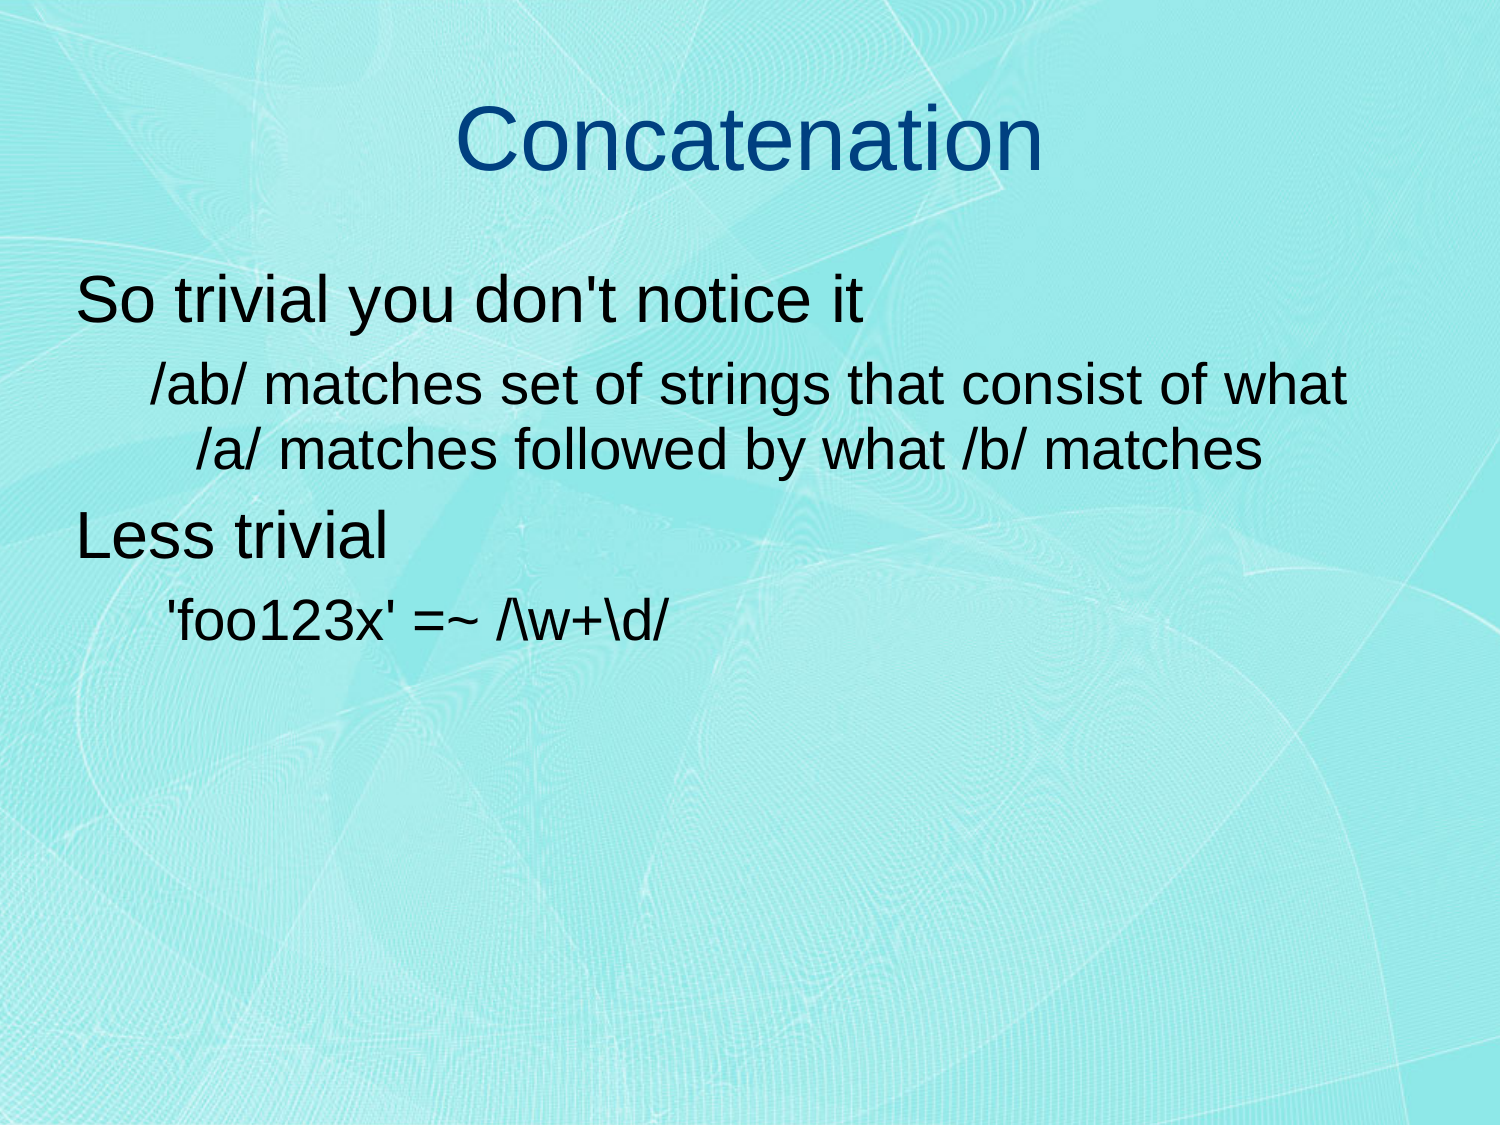

# Concatenation
So trivial you don't notice it
/ab/ matches set of strings that consist of what /a/ matches followed by what /b/ matches
Less trivial
 'foo123x' =~ /\w+\d/